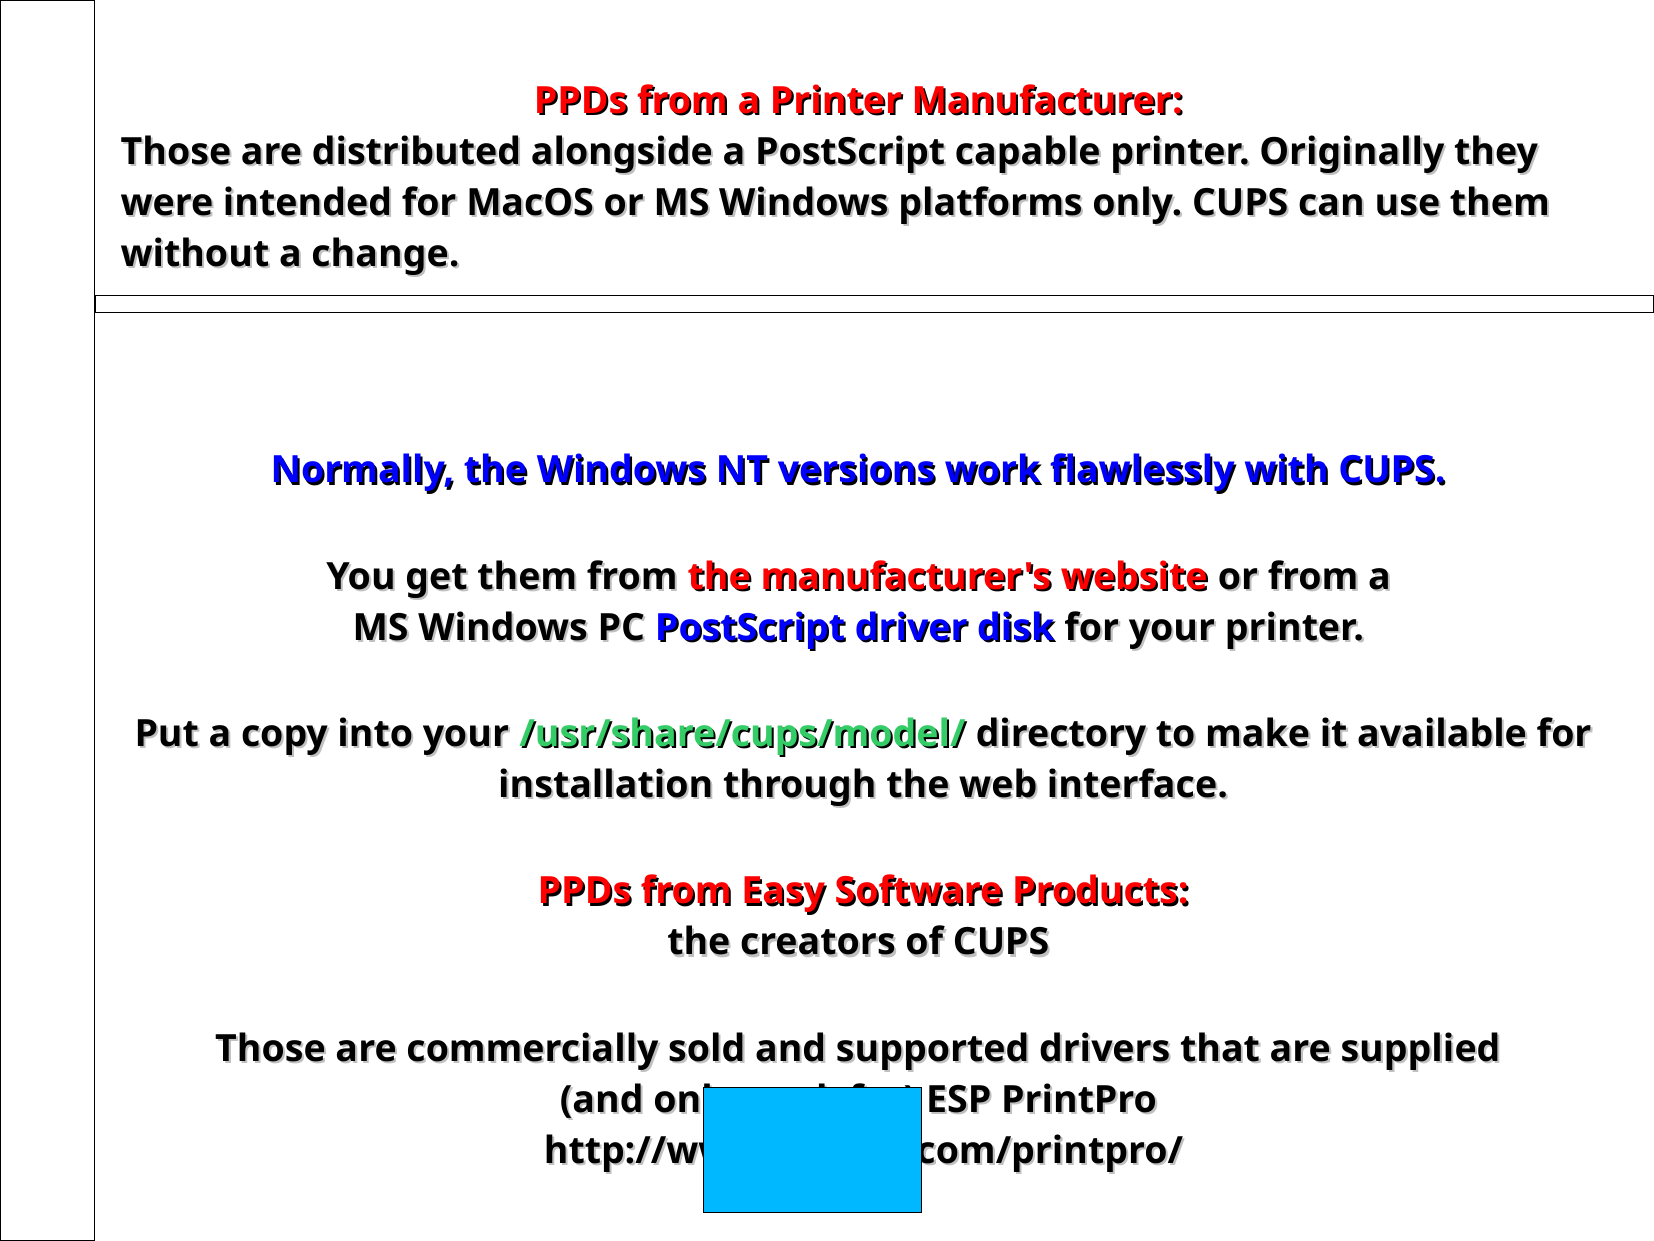

PPDs from a Printer Manufacturer:
Those are distributed alongside a PostScript capable printer. Originally they were intended for MacOS or MS Windows platforms only. CUPS can use them without a change.
Normally, the Windows NT versions work flawlessly with CUPS.
You get them from the manufacturer's website or from a
MS Windows PC PostScript driver disk for your printer.
Put a copy into your /usr/share/cups/model/ directory to make it available for installation through the web interface.
PPDs from Easy Software Products:
the creators of CUPS
Those are commercially sold and supported drivers that are supplied
(and only work for) ESP PrintPro
http://www.easysw.com/printpro/